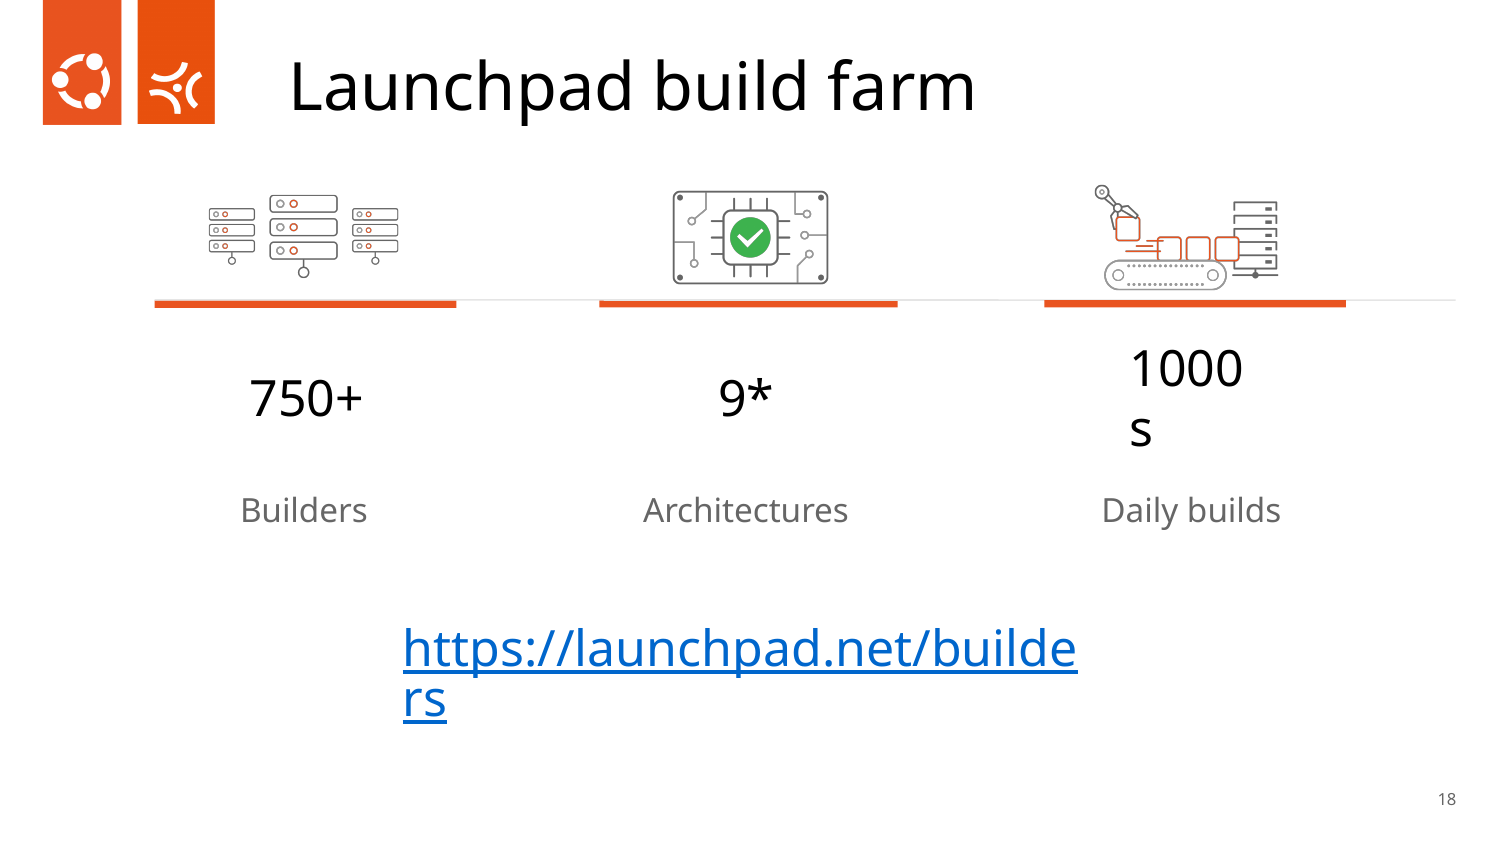

Launchpad build farm
# 750+
9*
1000s
Builders
Architectures
Daily builds
https://launchpad.net/builders